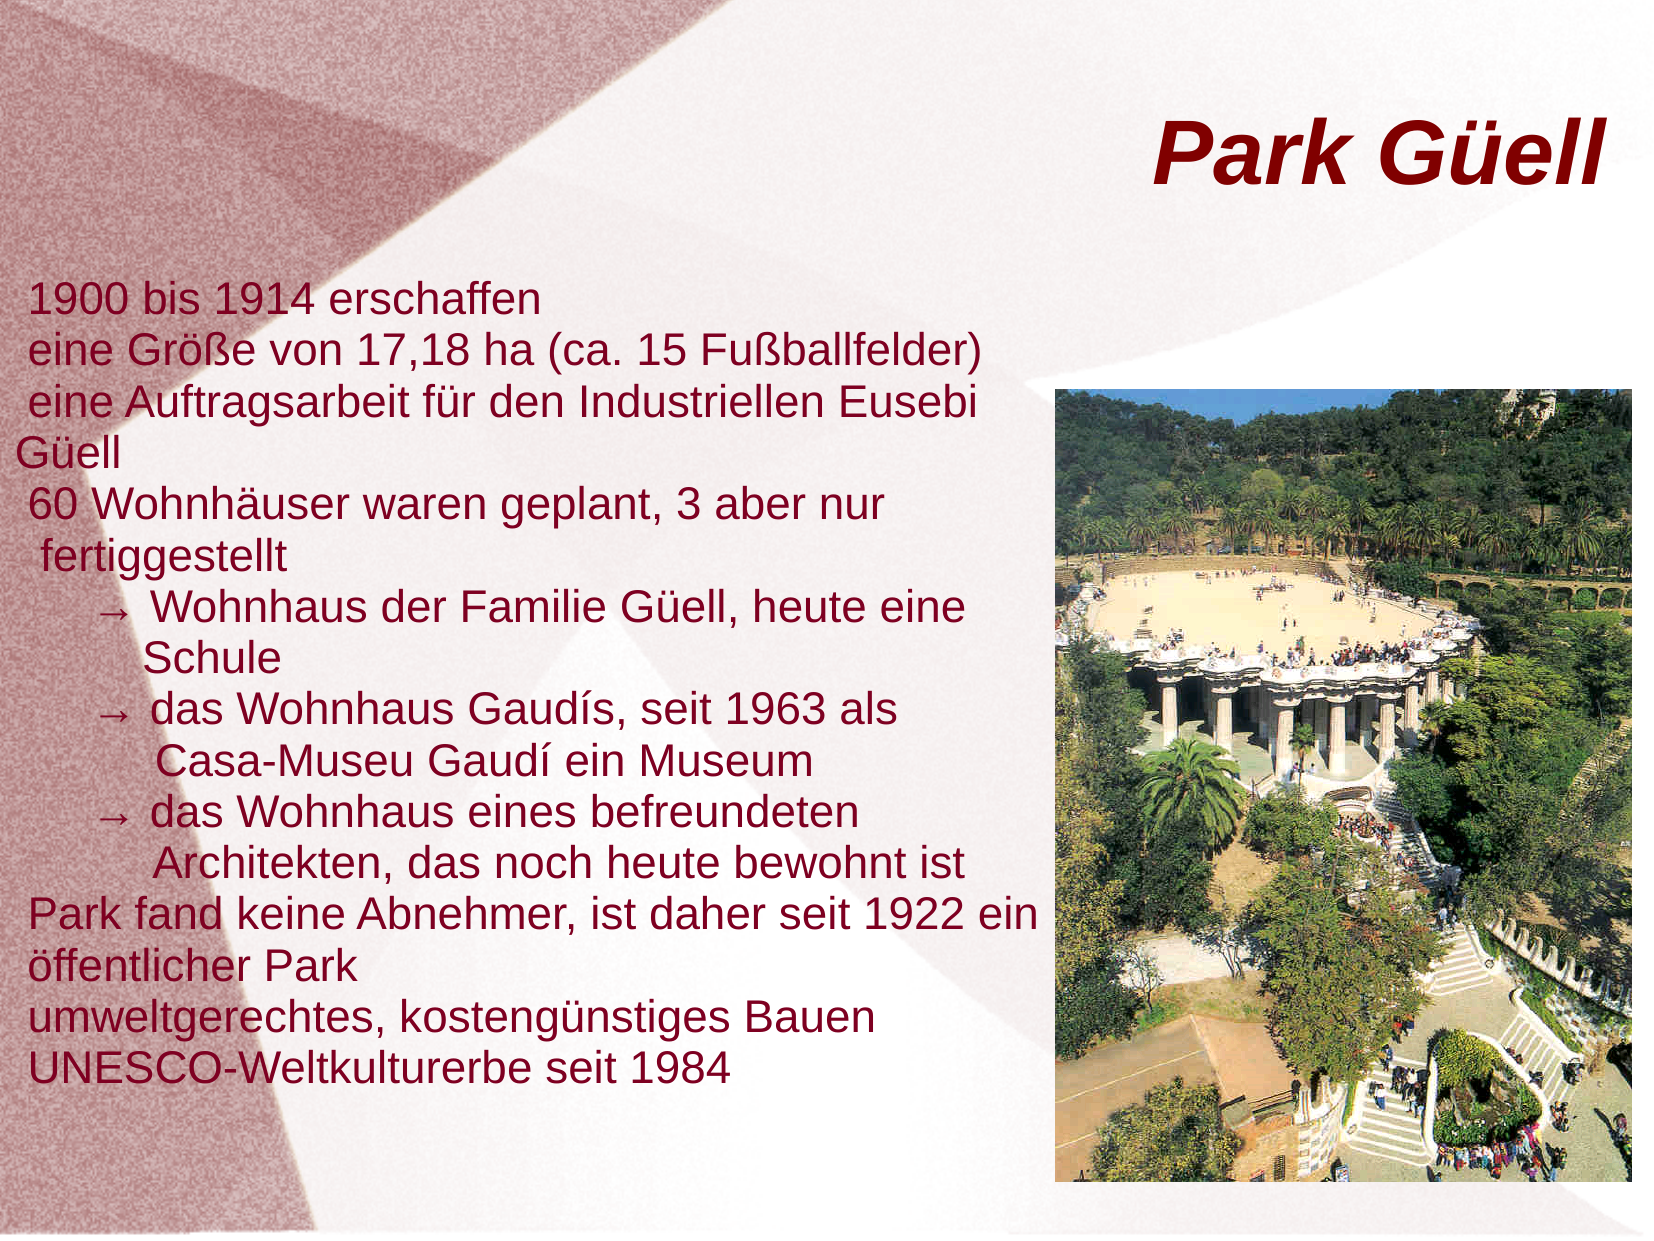

# Park Güell
 1900 bis 1914 erschaffen
 eine Größe von 17,18 ha (ca. 15 Fußballfelder)
 eine Auftragsarbeit für den Industriellen Eusebi Güell
 60 Wohnhäuser waren geplant, 3 aber nur fertiggestellt
 → Wohnhaus der Familie Güell, heute eine Schule
 → das Wohnhaus Gaudís, seit 1963 als Casa-Museu Gaudí ein Museum
 → das Wohnhaus eines befreundeten Architekten, das noch heute bewohnt ist
 Park fand keine Abnehmer, ist daher seit 1922 ein öffentlicher Park
 umweltgerechtes, kostengünstiges Bauen
 UNESCO-Weltkulturerbe seit 1984